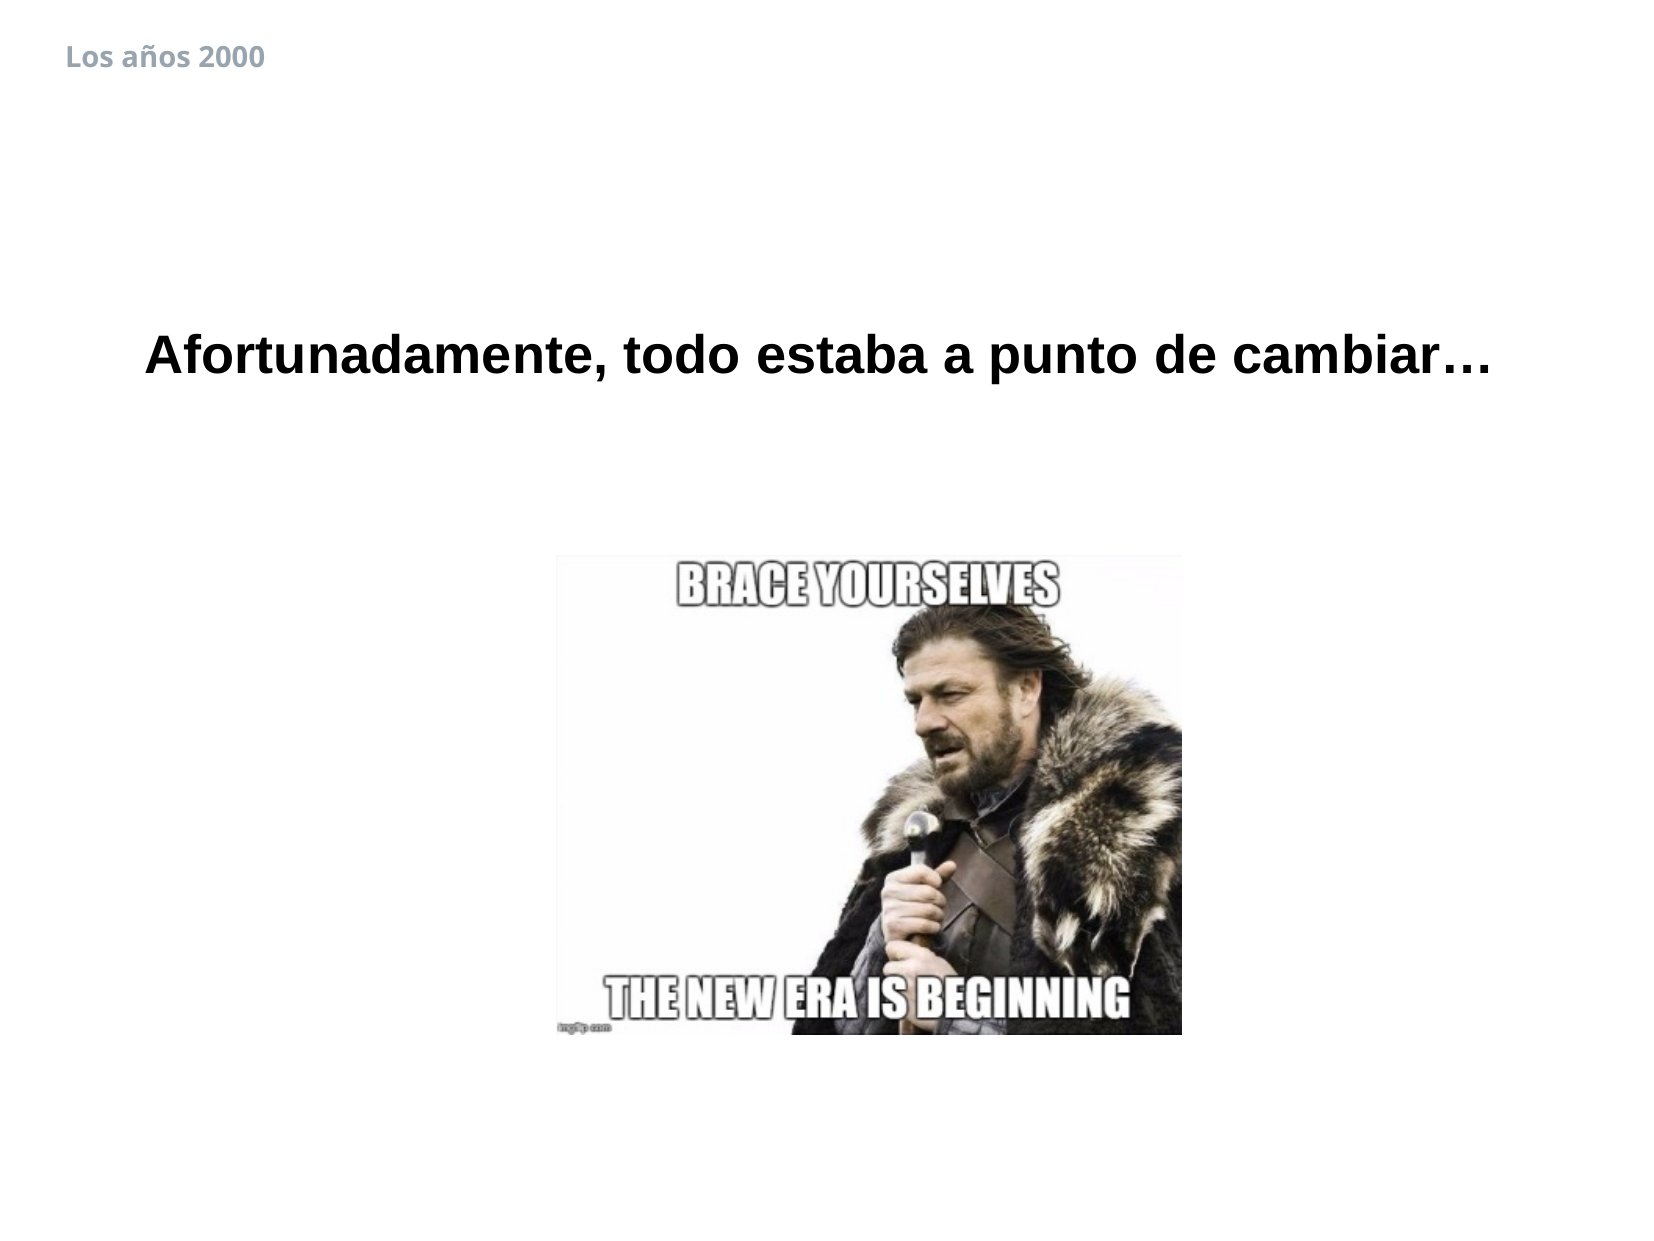

Los años 2000
Afortunadamente, todo estaba a punto de cambiar…